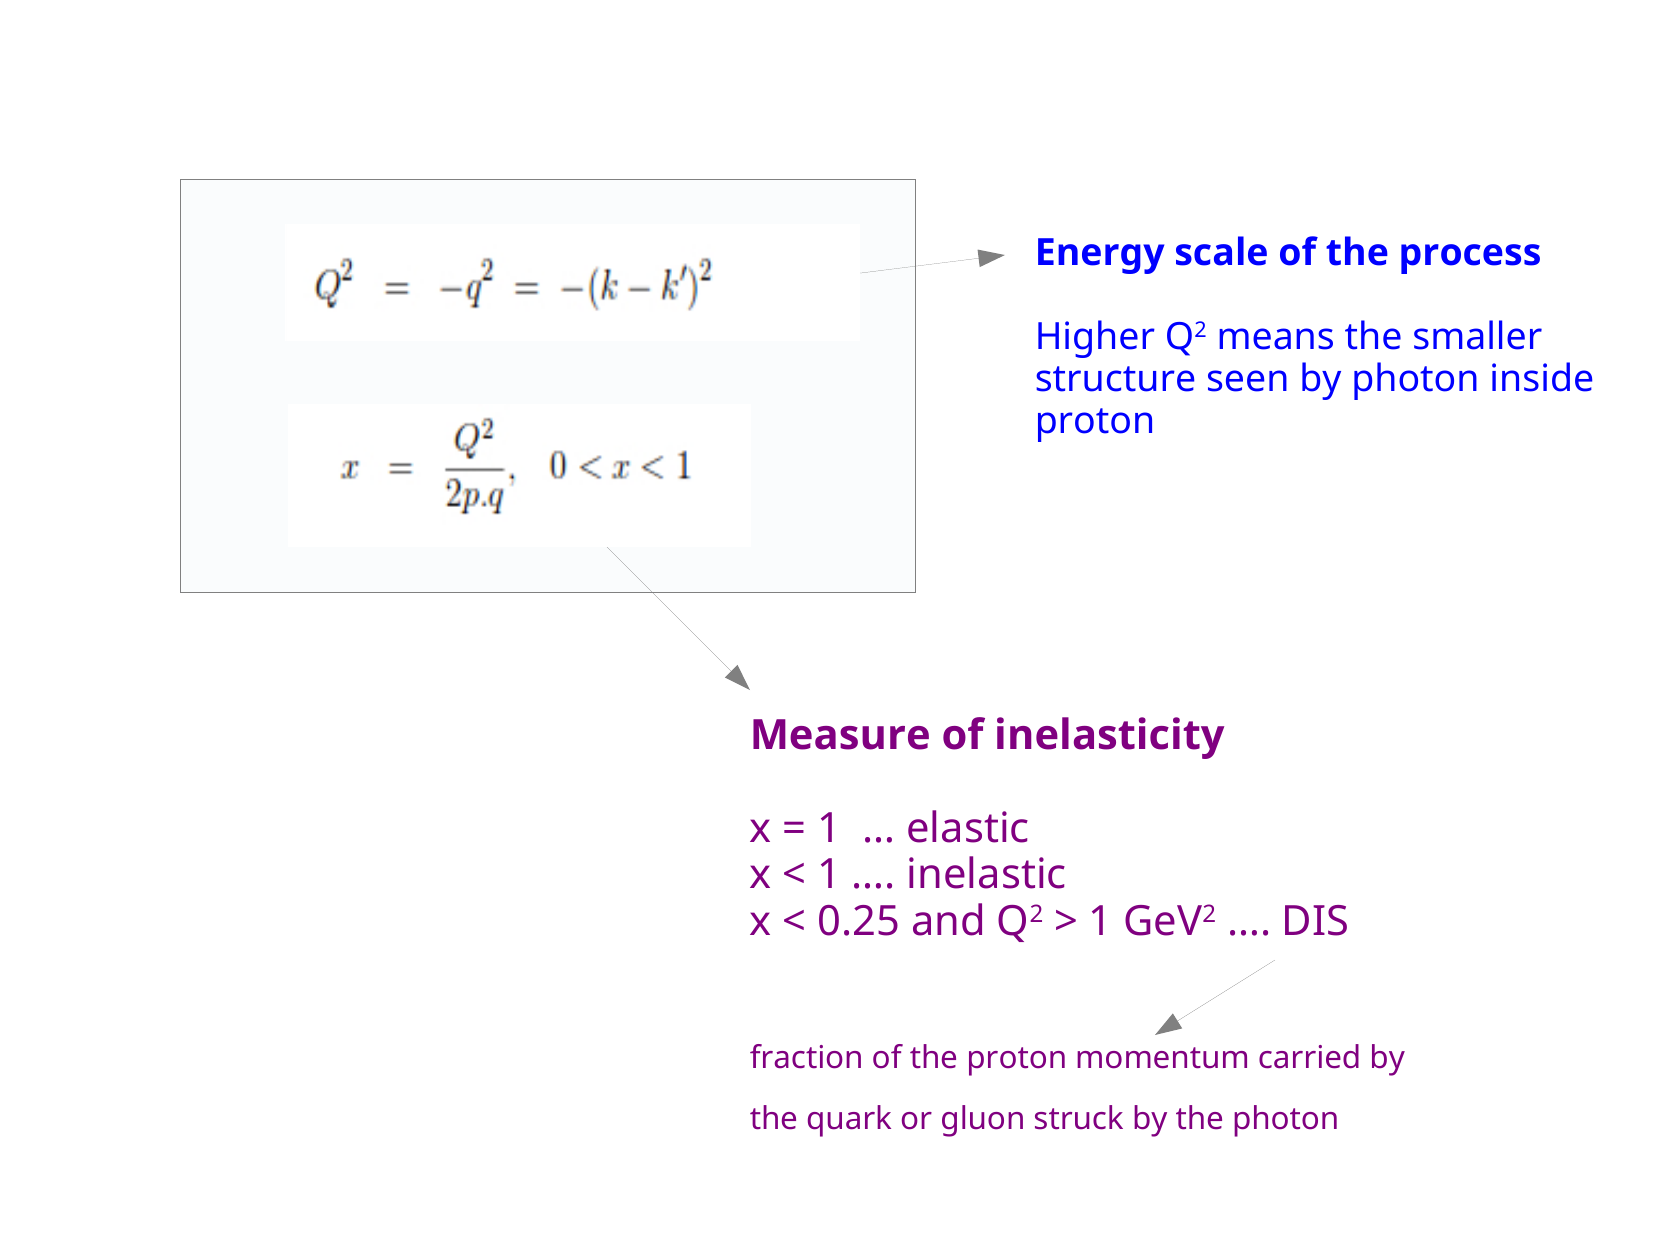

Energy scale of the process
Higher Q2 means the smaller structure seen by photon inside proton
Measure of inelasticity
x = 1 … elastic
x < 1 …. inelastic
x < 0.25 and Q2 > 1 GeV2 …. DIS
fraction of the proton momentum carried by the quark or gluon struck by the photon